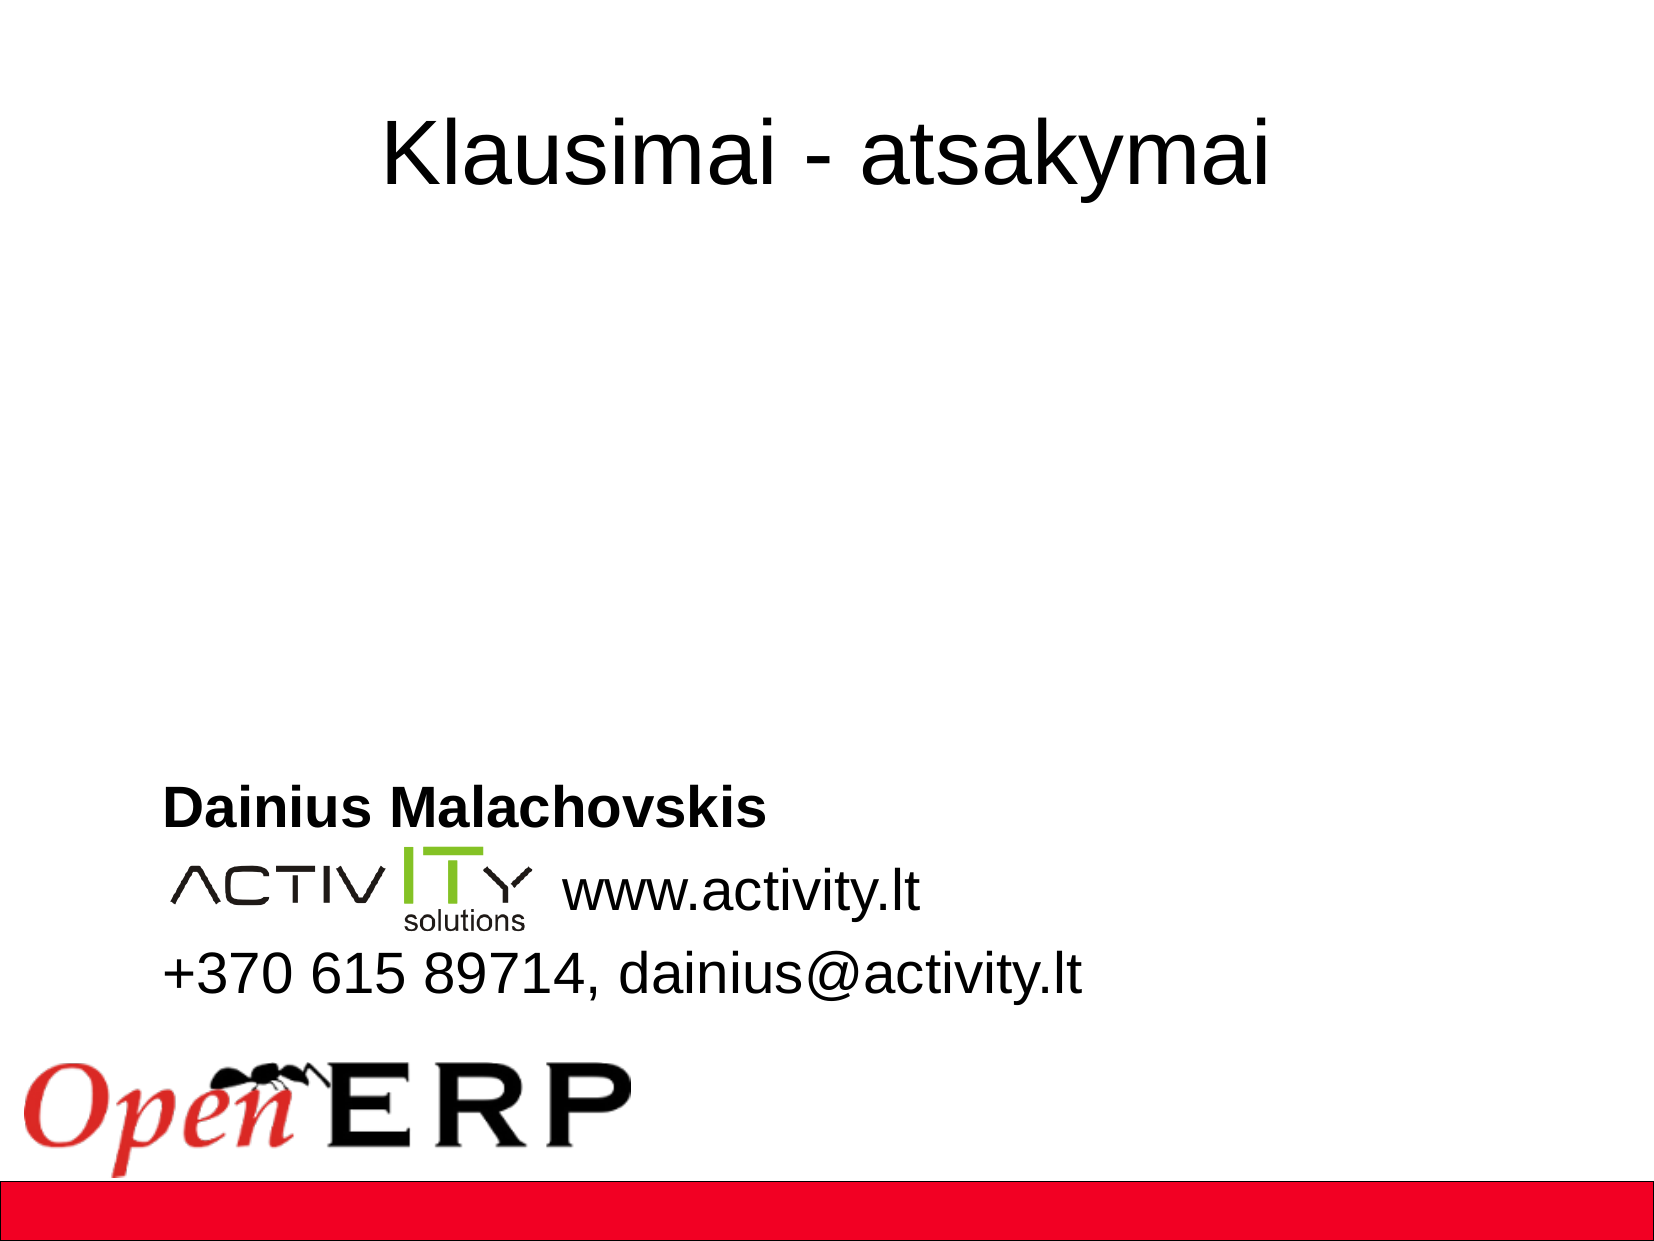

# Klausimai - atsakymai
Dainius Malachovskis
 www.activity.lt
+370 615 89714, dainius@activity.lt